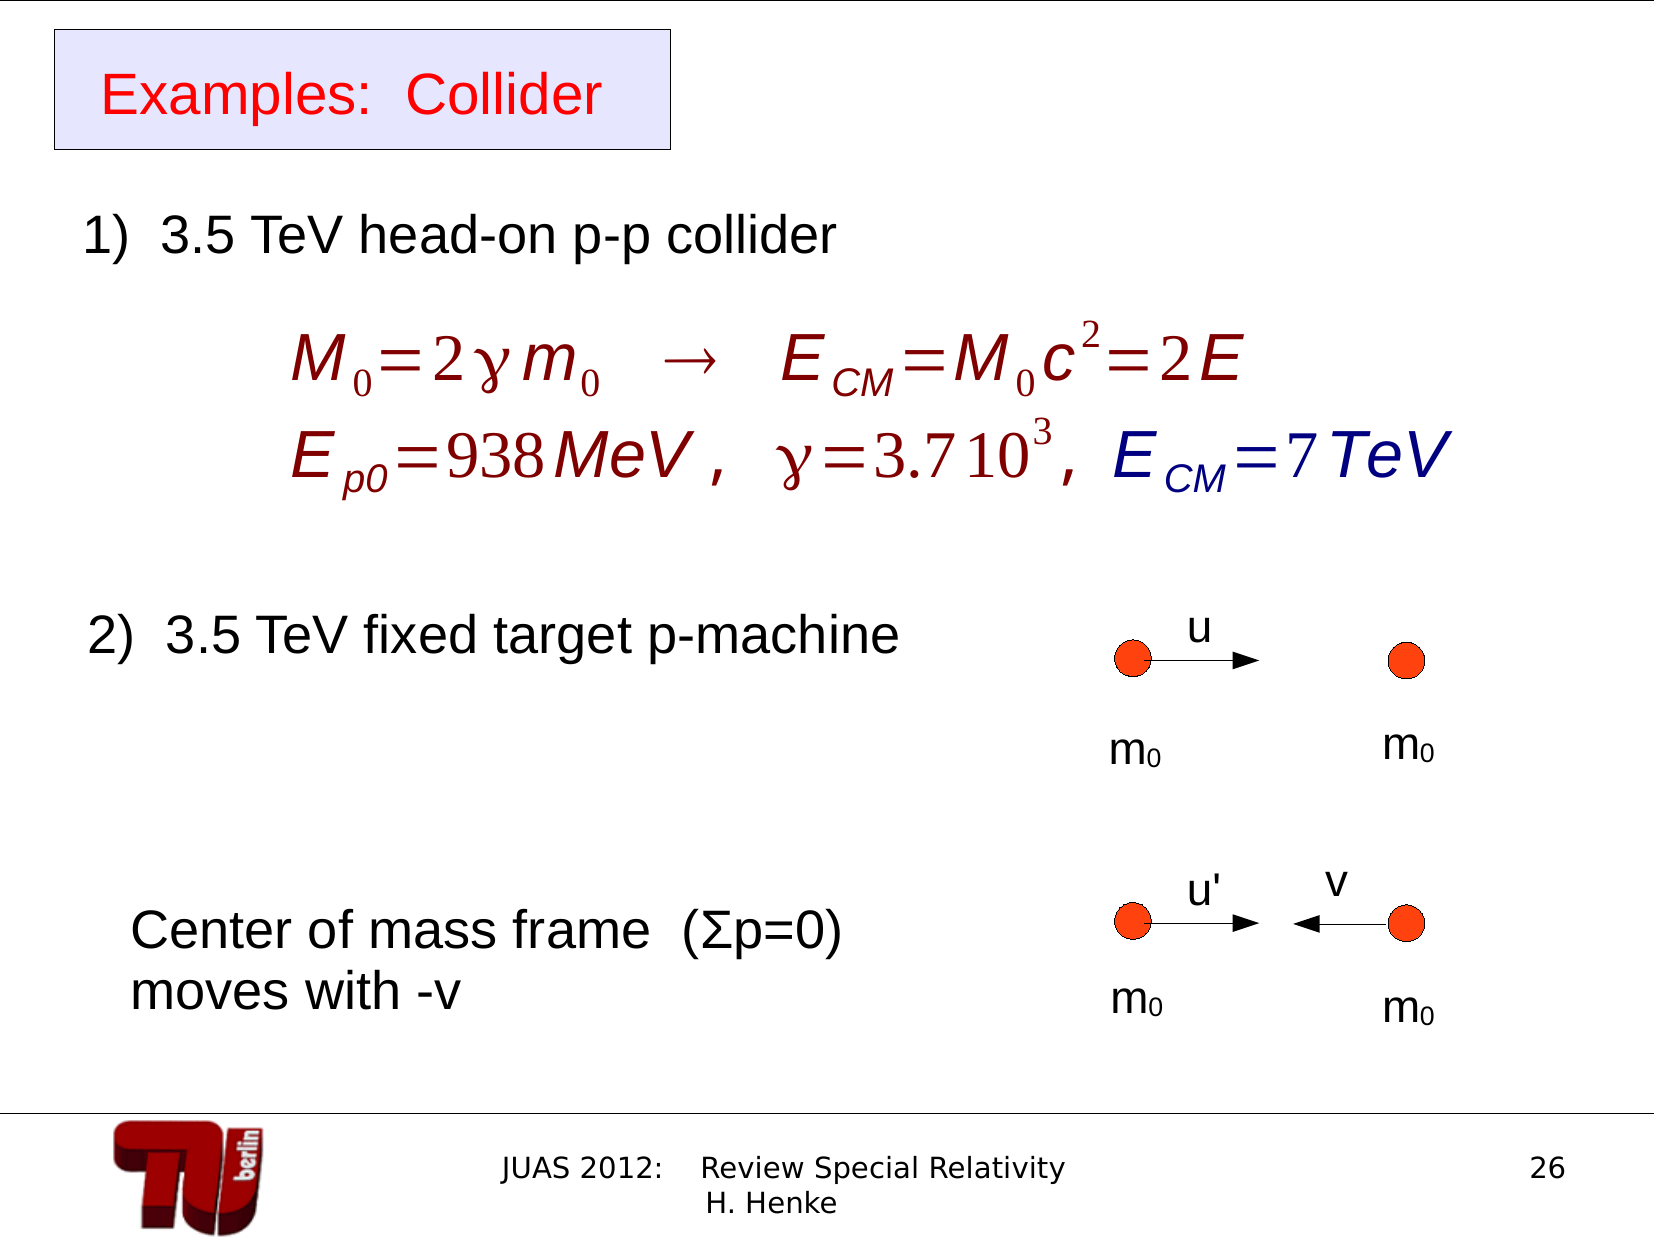

Examples: Collider
1) 3.5 TeV head-on p-p collider
u
2) 3.5 TeV fixed target p-machine
m0
m0
v
u'
Center of mass frame (Σp=0) moves with -v
m0
m0
26